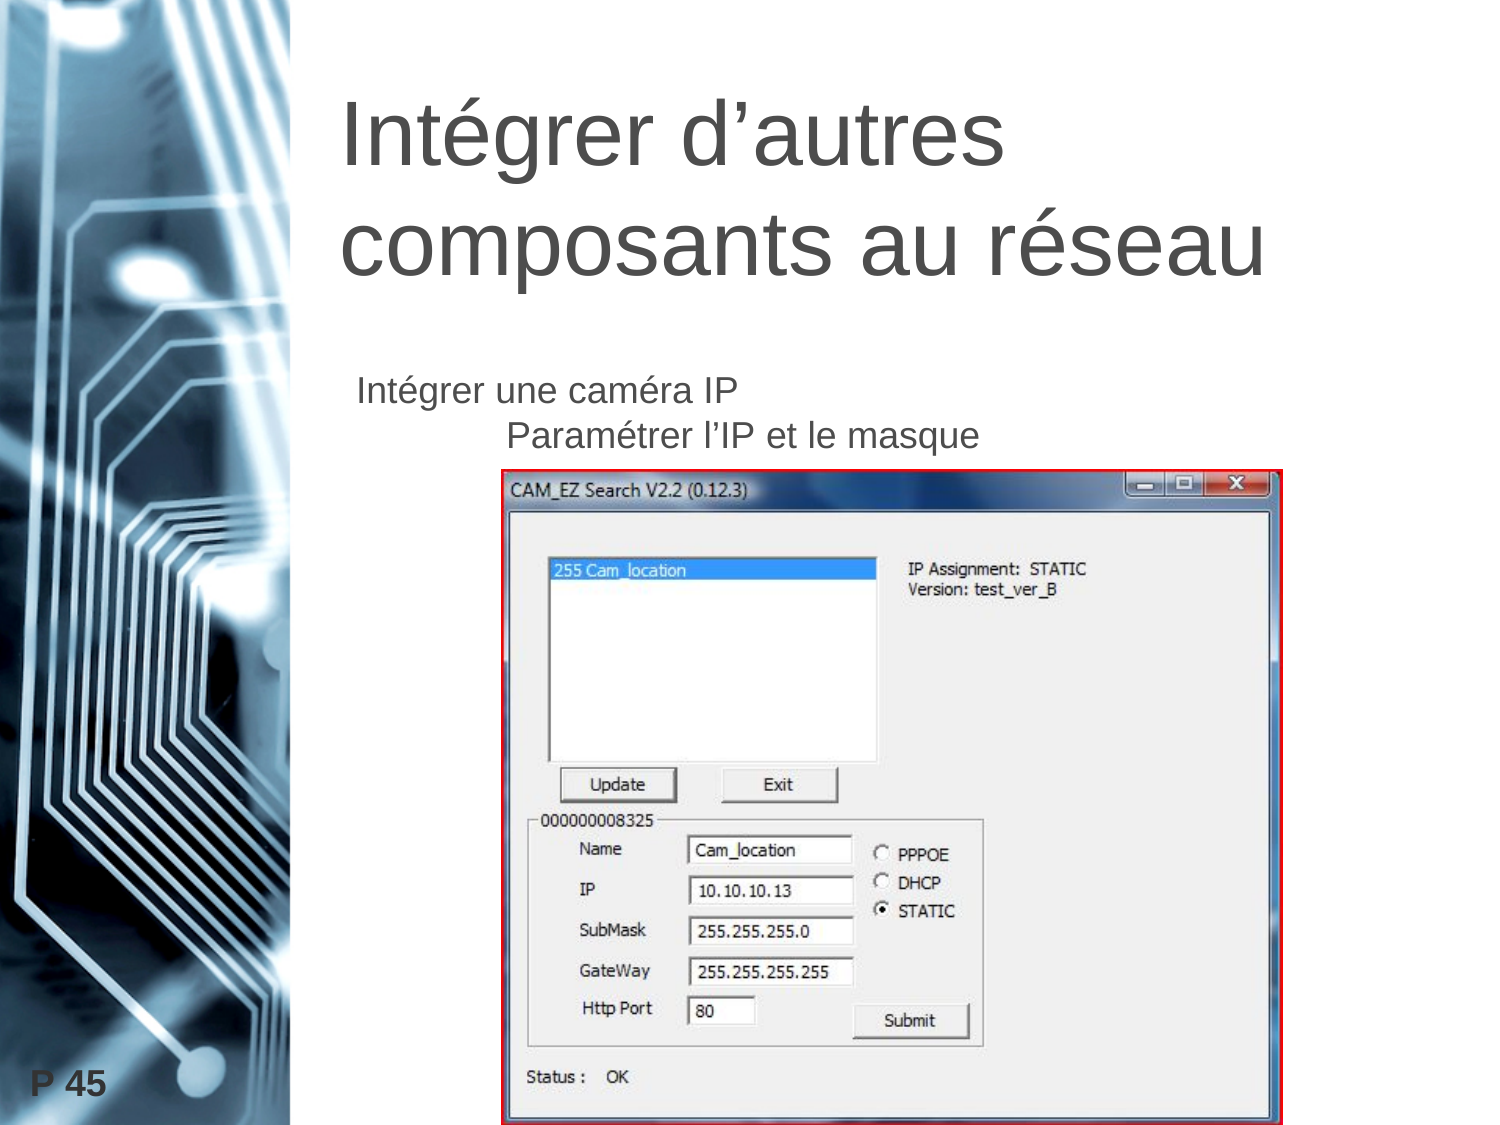

# Intégrer d’autres composants au réseau
Intégrer une caméra IP
	Paramétrer l’IP et le masque